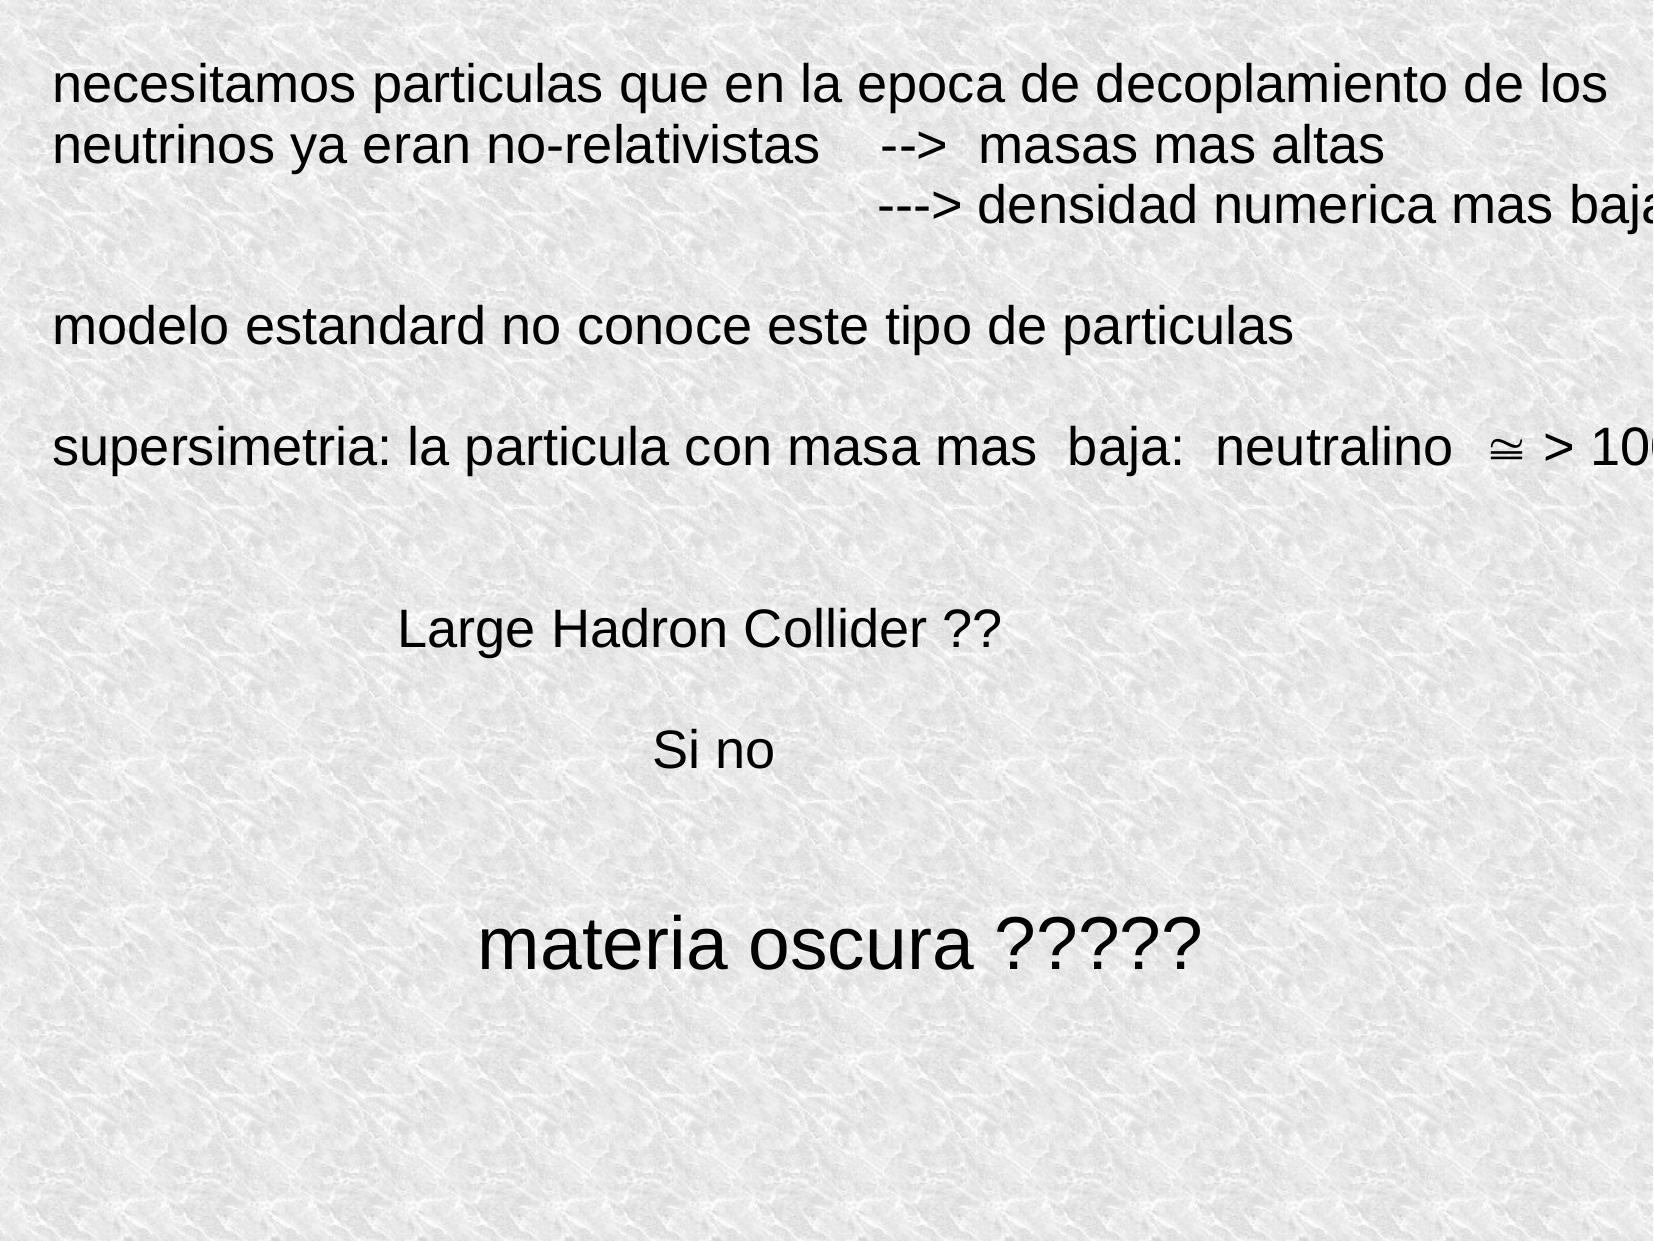

necesitamos particulas que en la epoca de decoplamiento de los
neutrinos ya eran no-relativistas --> masas mas altas
 ---> densidad numerica mas baja
modelo estandard no conoce este tipo de particulas
supersimetria: la particula con masa mas baja: neutralino  > 100 GeV
 Large Hadron Collider ??
 Si no
 materia oscura ?????